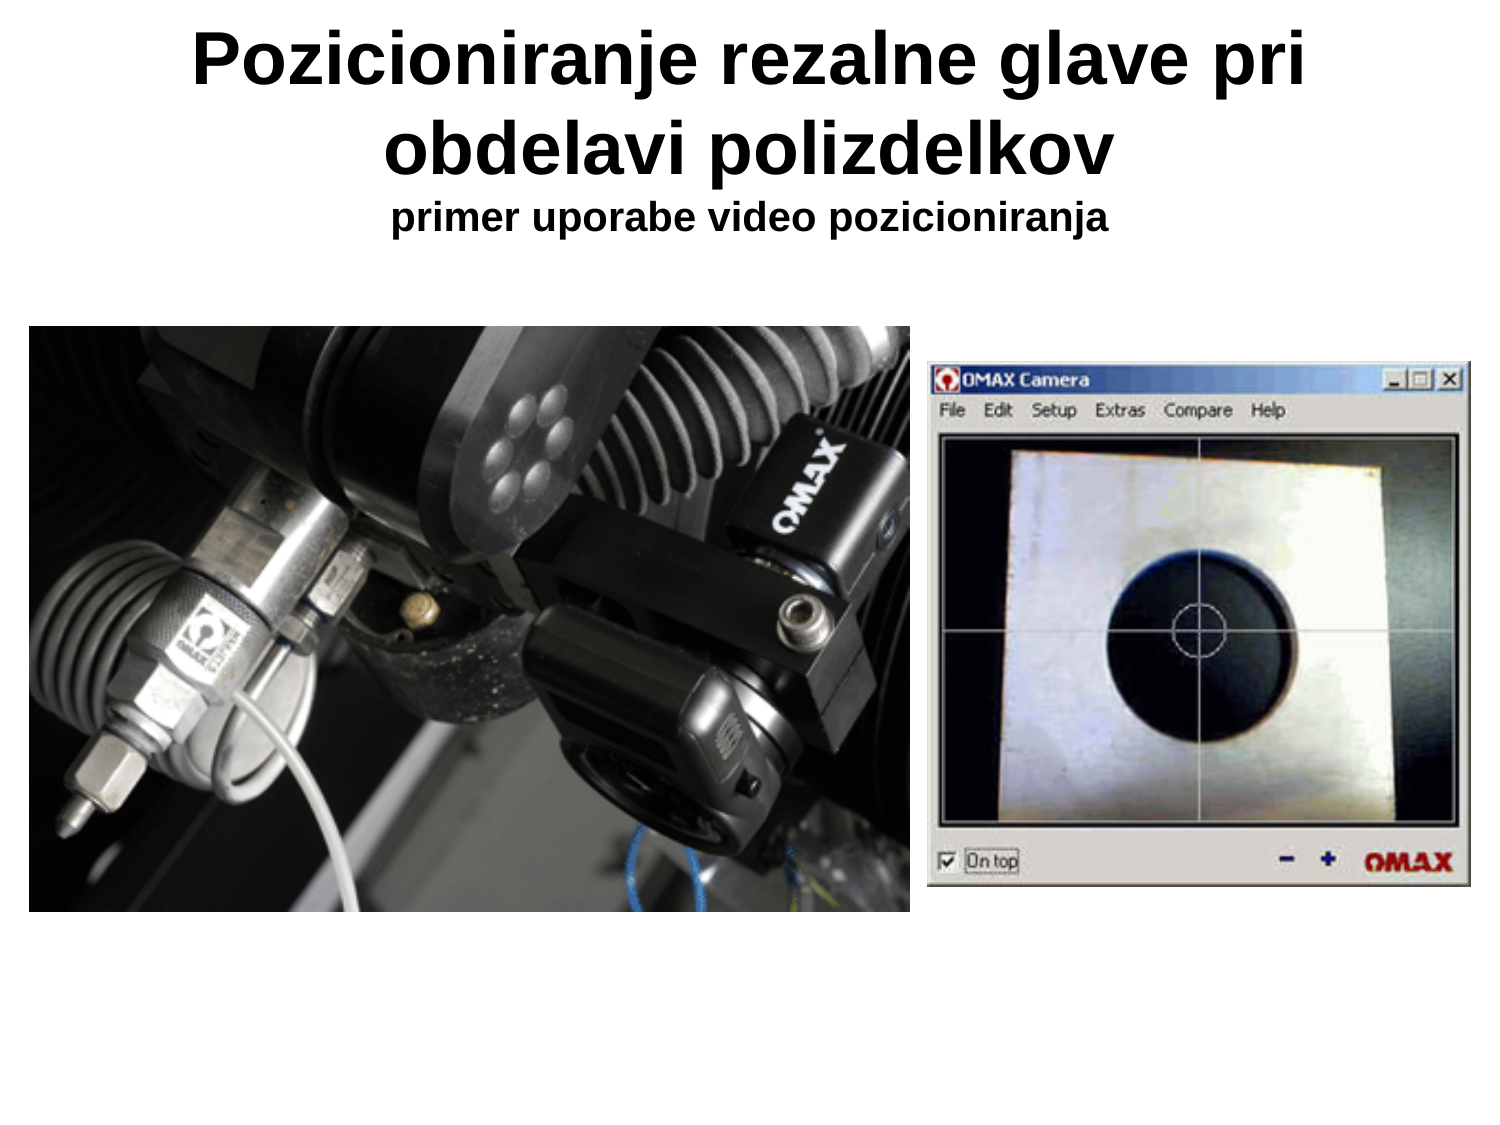

# Pozicioniranje rezalne glave pri obdelavi polizdelkov primer uporabe video pozicioniranja